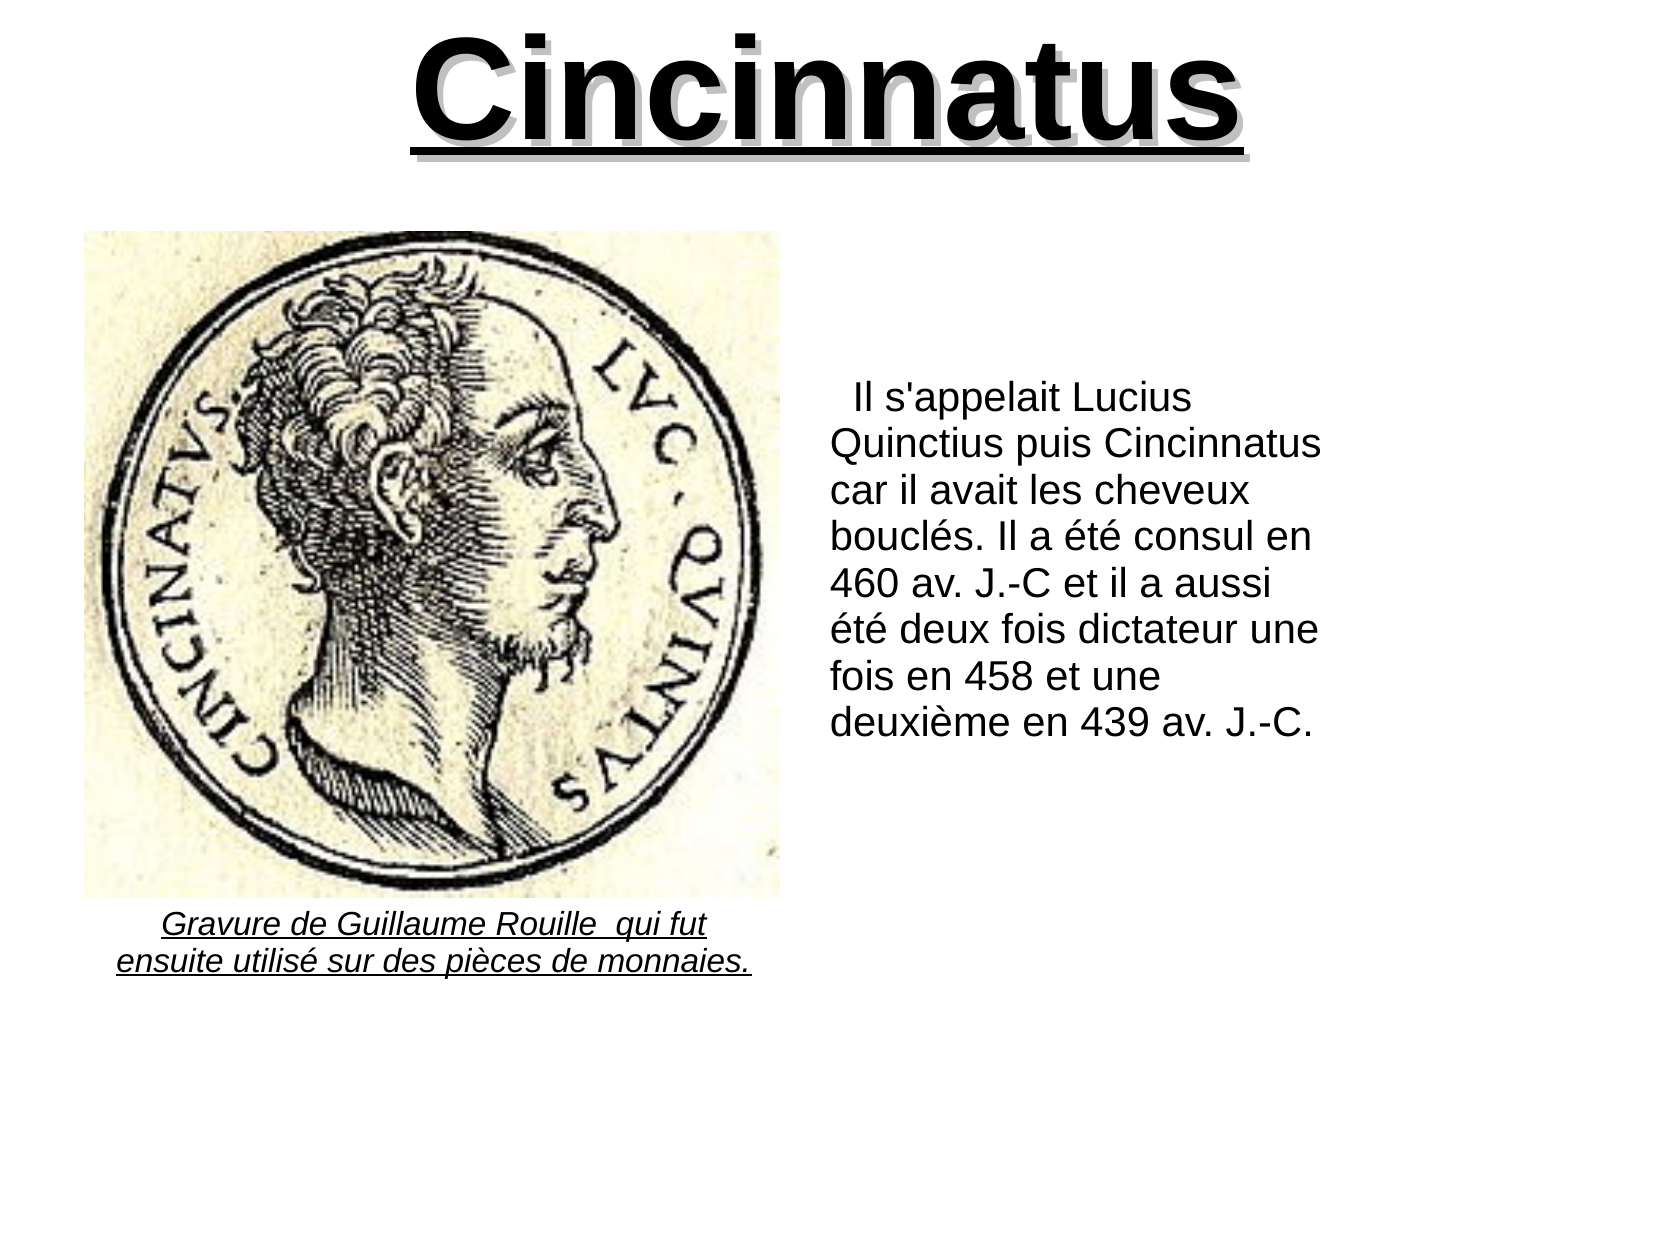

Cincinnatus
 Il s'appelait Lucius Quinctius puis Cincinnatus car il avait les cheveux bouclés. Il a été consul en 460 av. J.-C et il a aussi été deux fois dictateur une fois en 458 et une deuxième en 439 av. J.-C.
Gravure de Guillaume Rouille qui fut ensuite utilisé sur des pièces de monnaies.